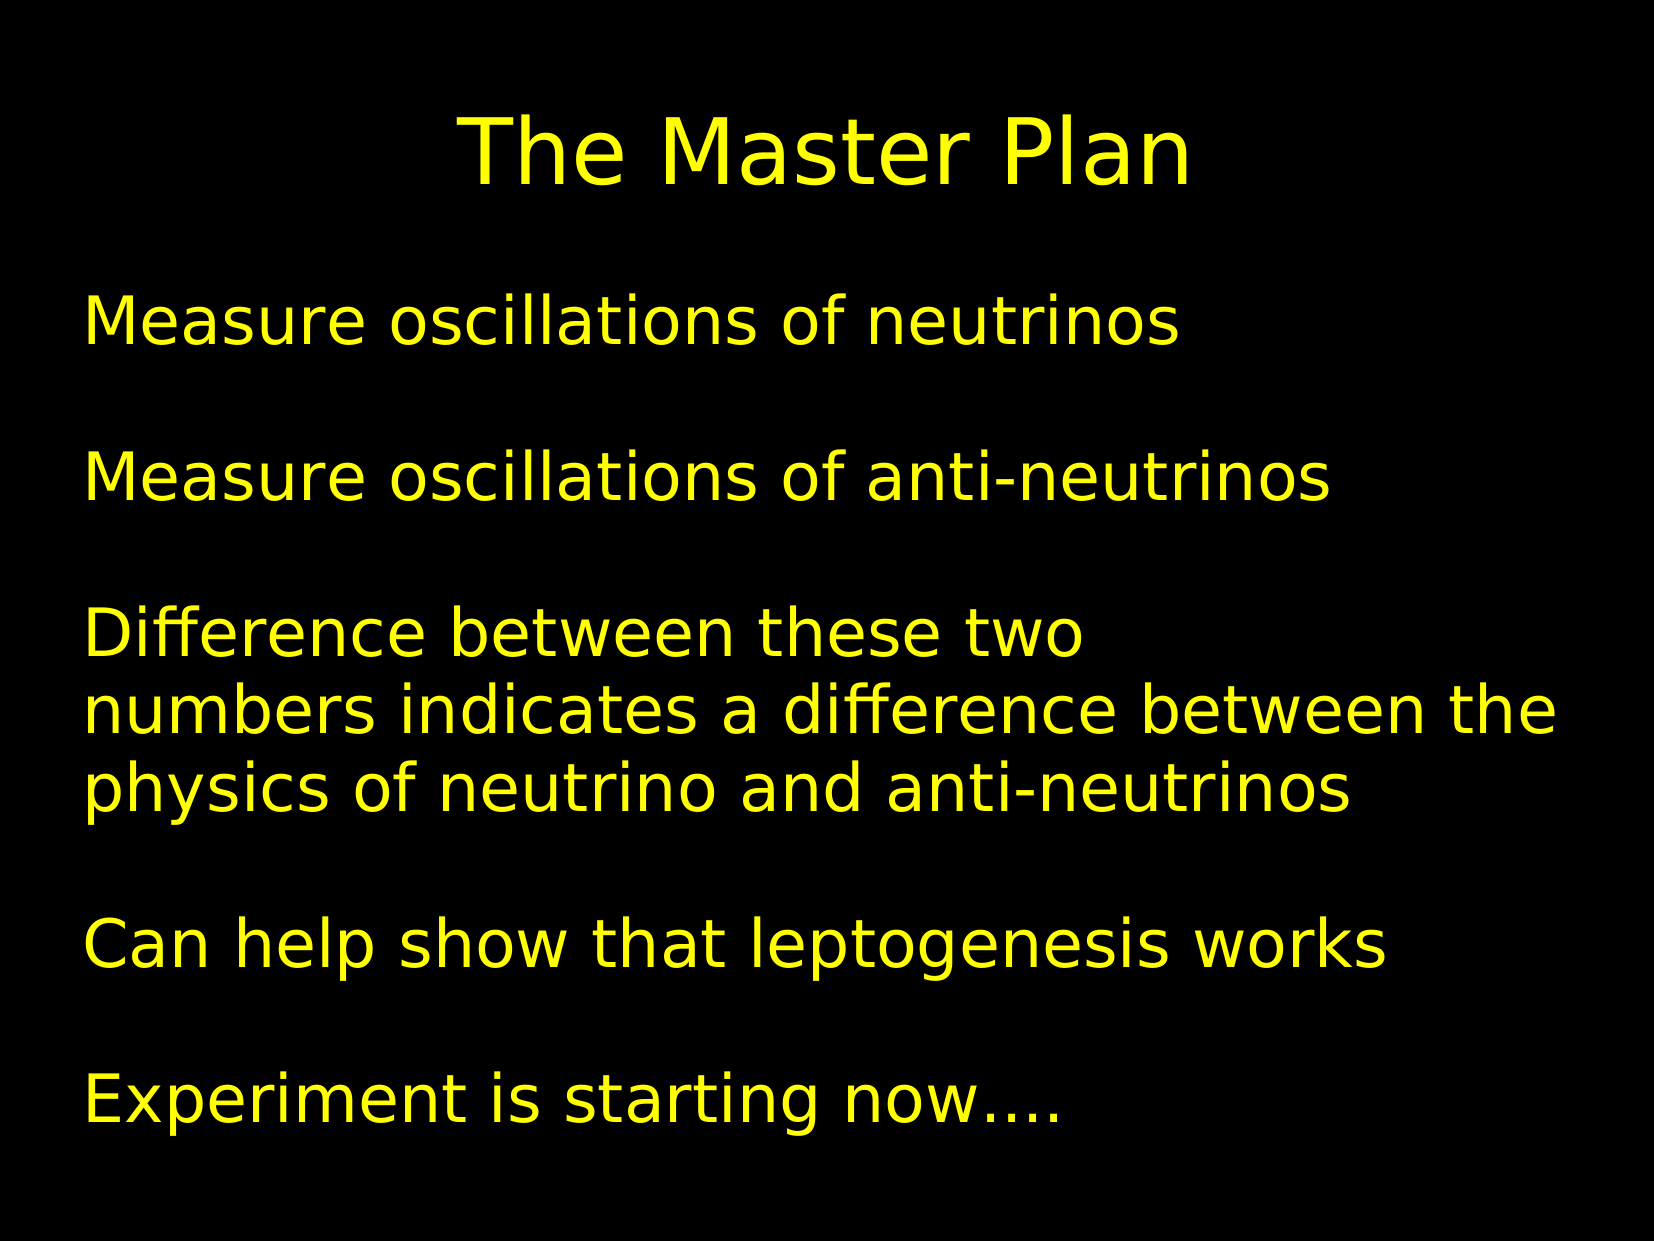

# The Master Plan
Measure oscillations of neutrinos
Measure oscillations of anti-neutrinos
Difference between these two
numbers indicates a difference between the
physics of neutrino and anti-neutrinos
Can help show that leptogenesis works
Experiment is starting now....